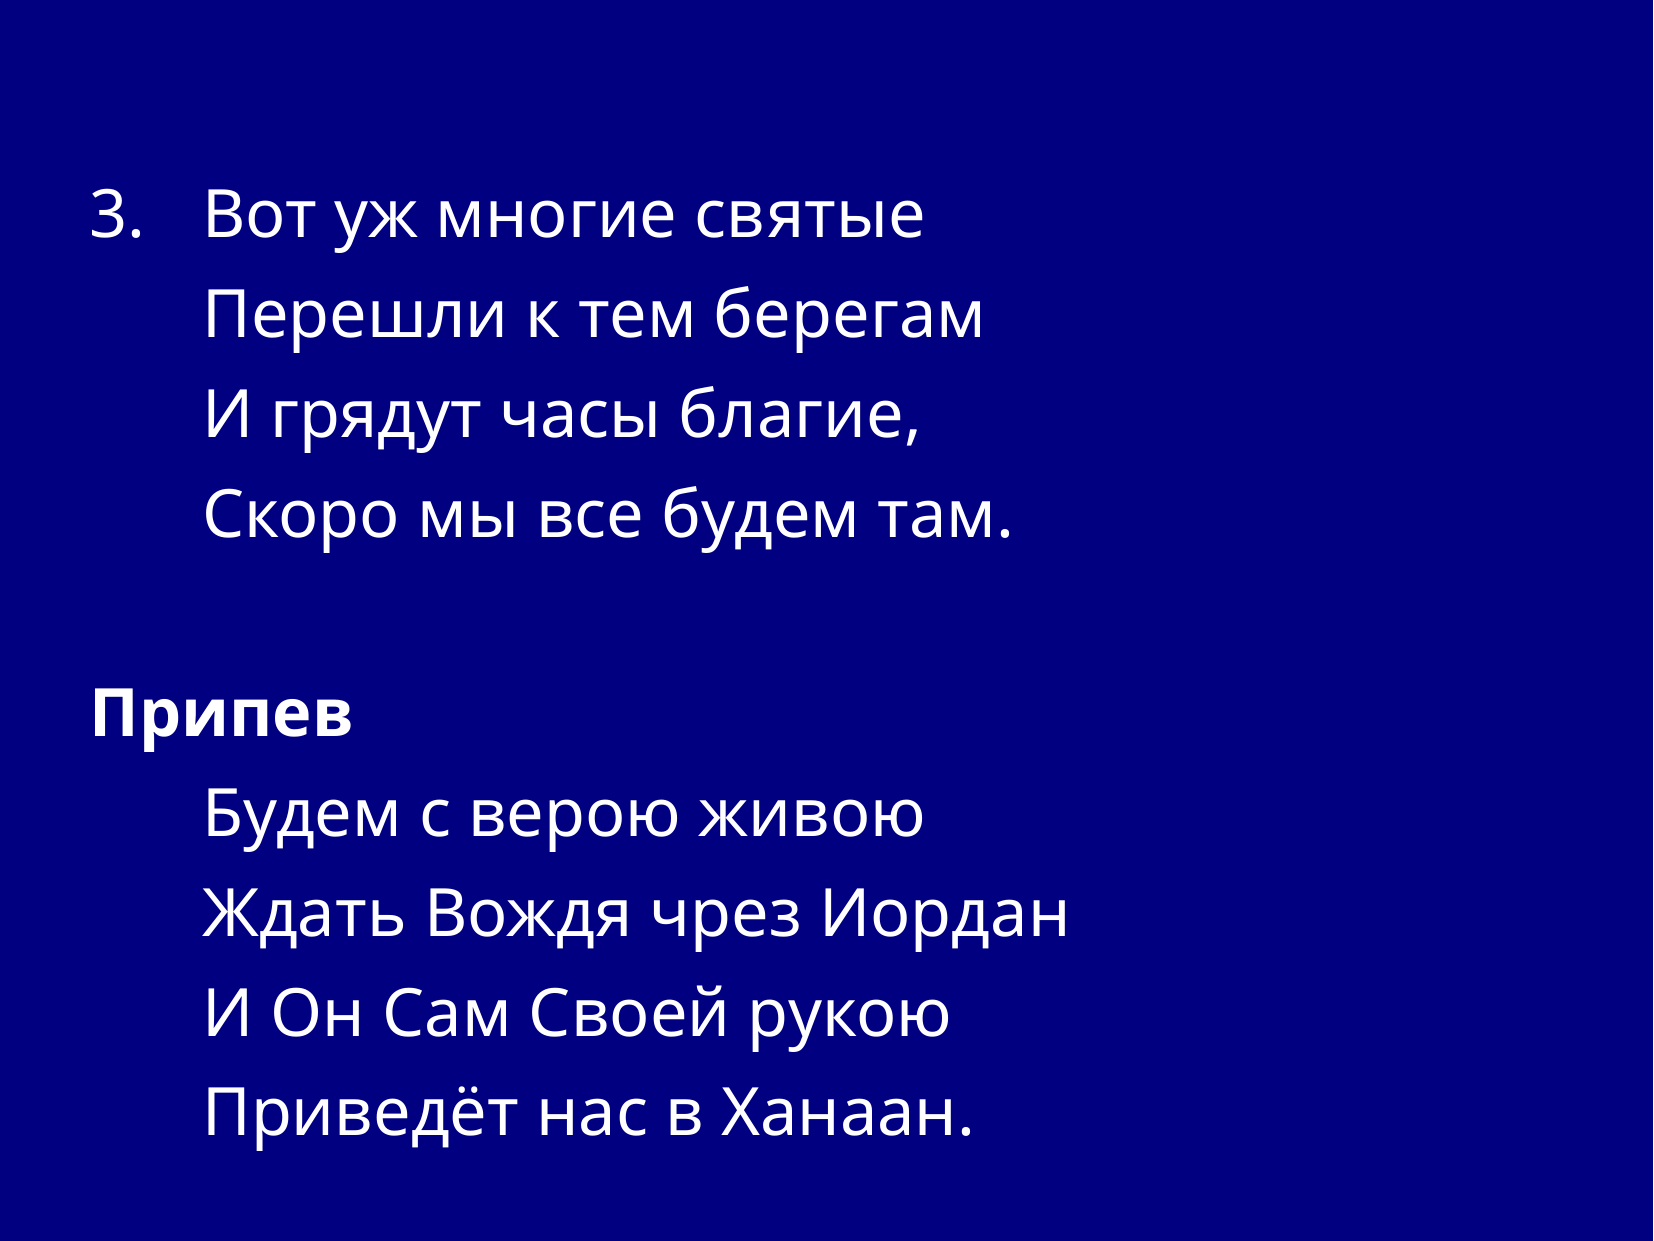

3.	Вот уж многие святые
	Перешли к тем берегам
	И грядут часы благие,
	Скоро мы все будем там.
Припев
	Будем с верою живою
	Ждать Вождя чрез Иордан
	И Он Сам Своей рукою
	Приведёт нас в Ханаан.